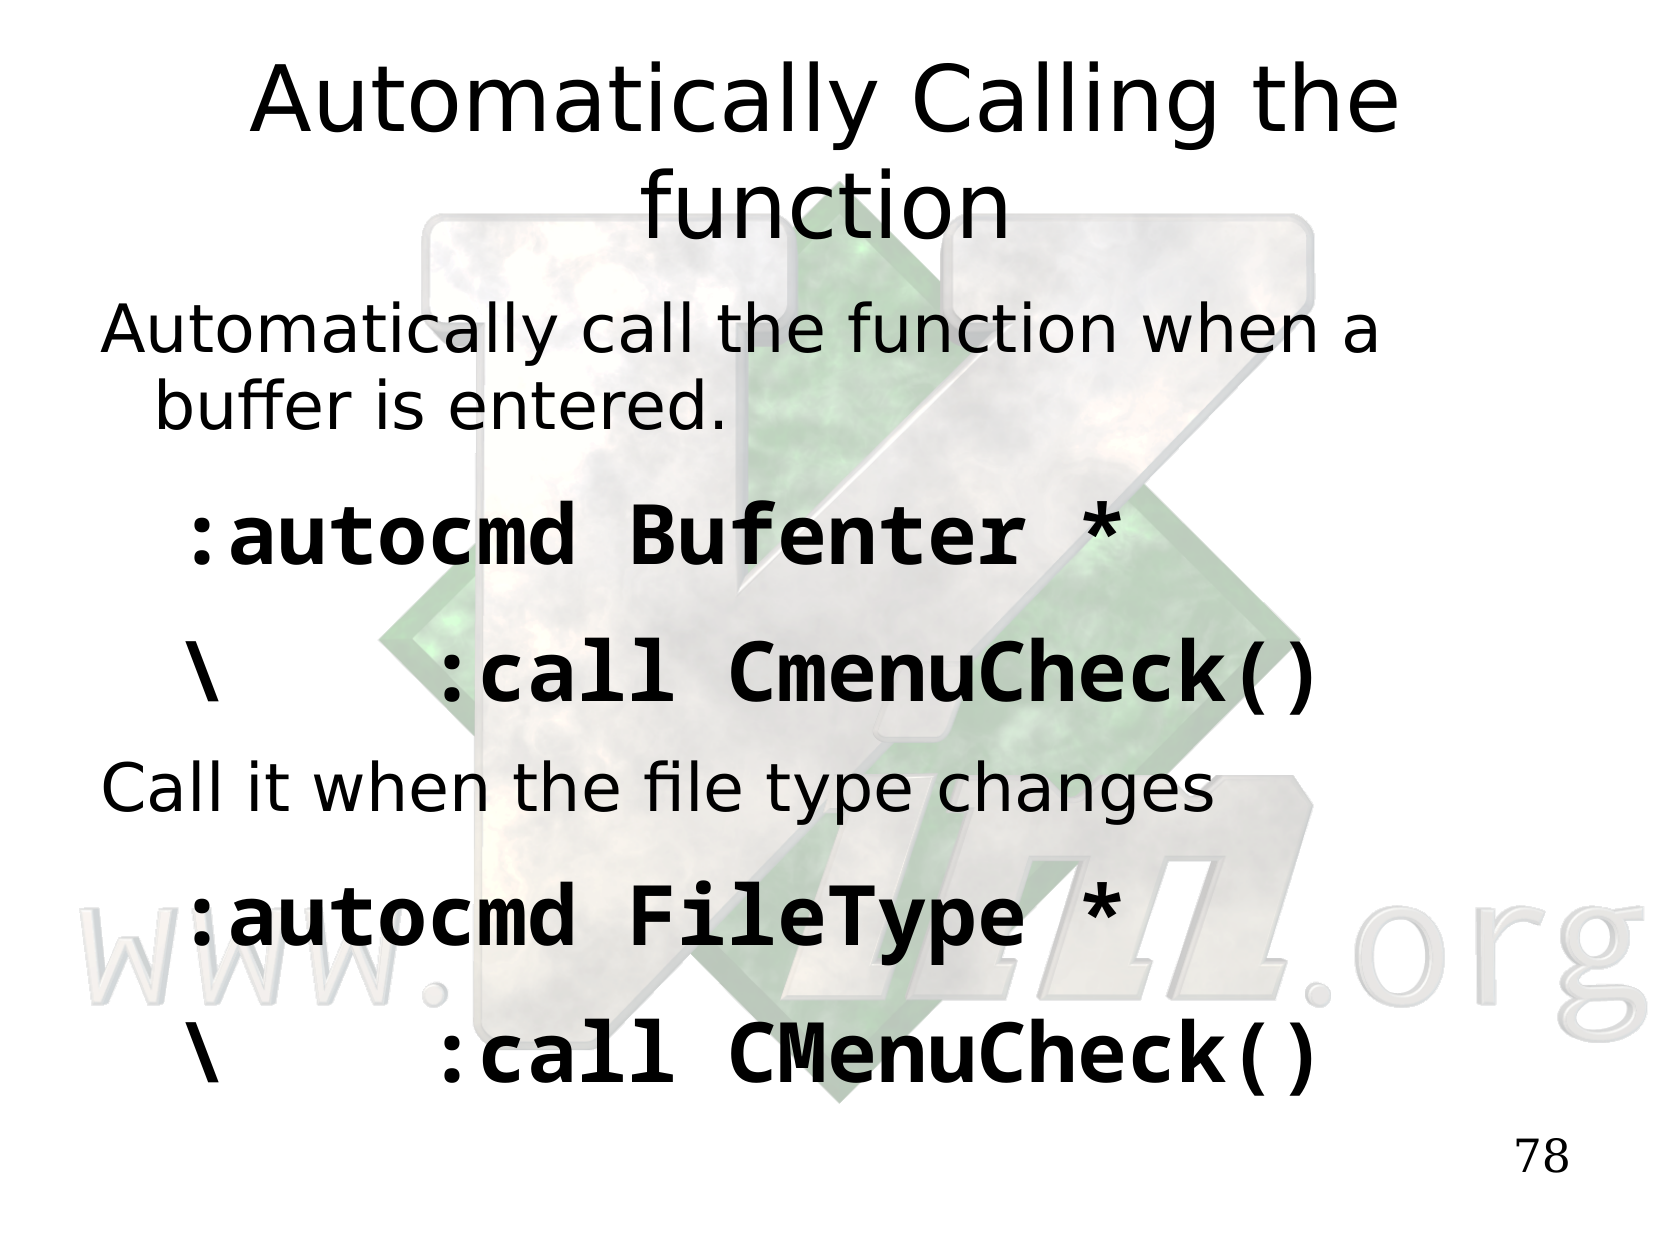

# Automatically Calling the function
Automatically call the function when a buffer is entered.
:autocmd Bufenter *
\ :call CmenuCheck()
Call it when the file type changes
:autocmd FileType *
\ :call CMenuCheck()
78